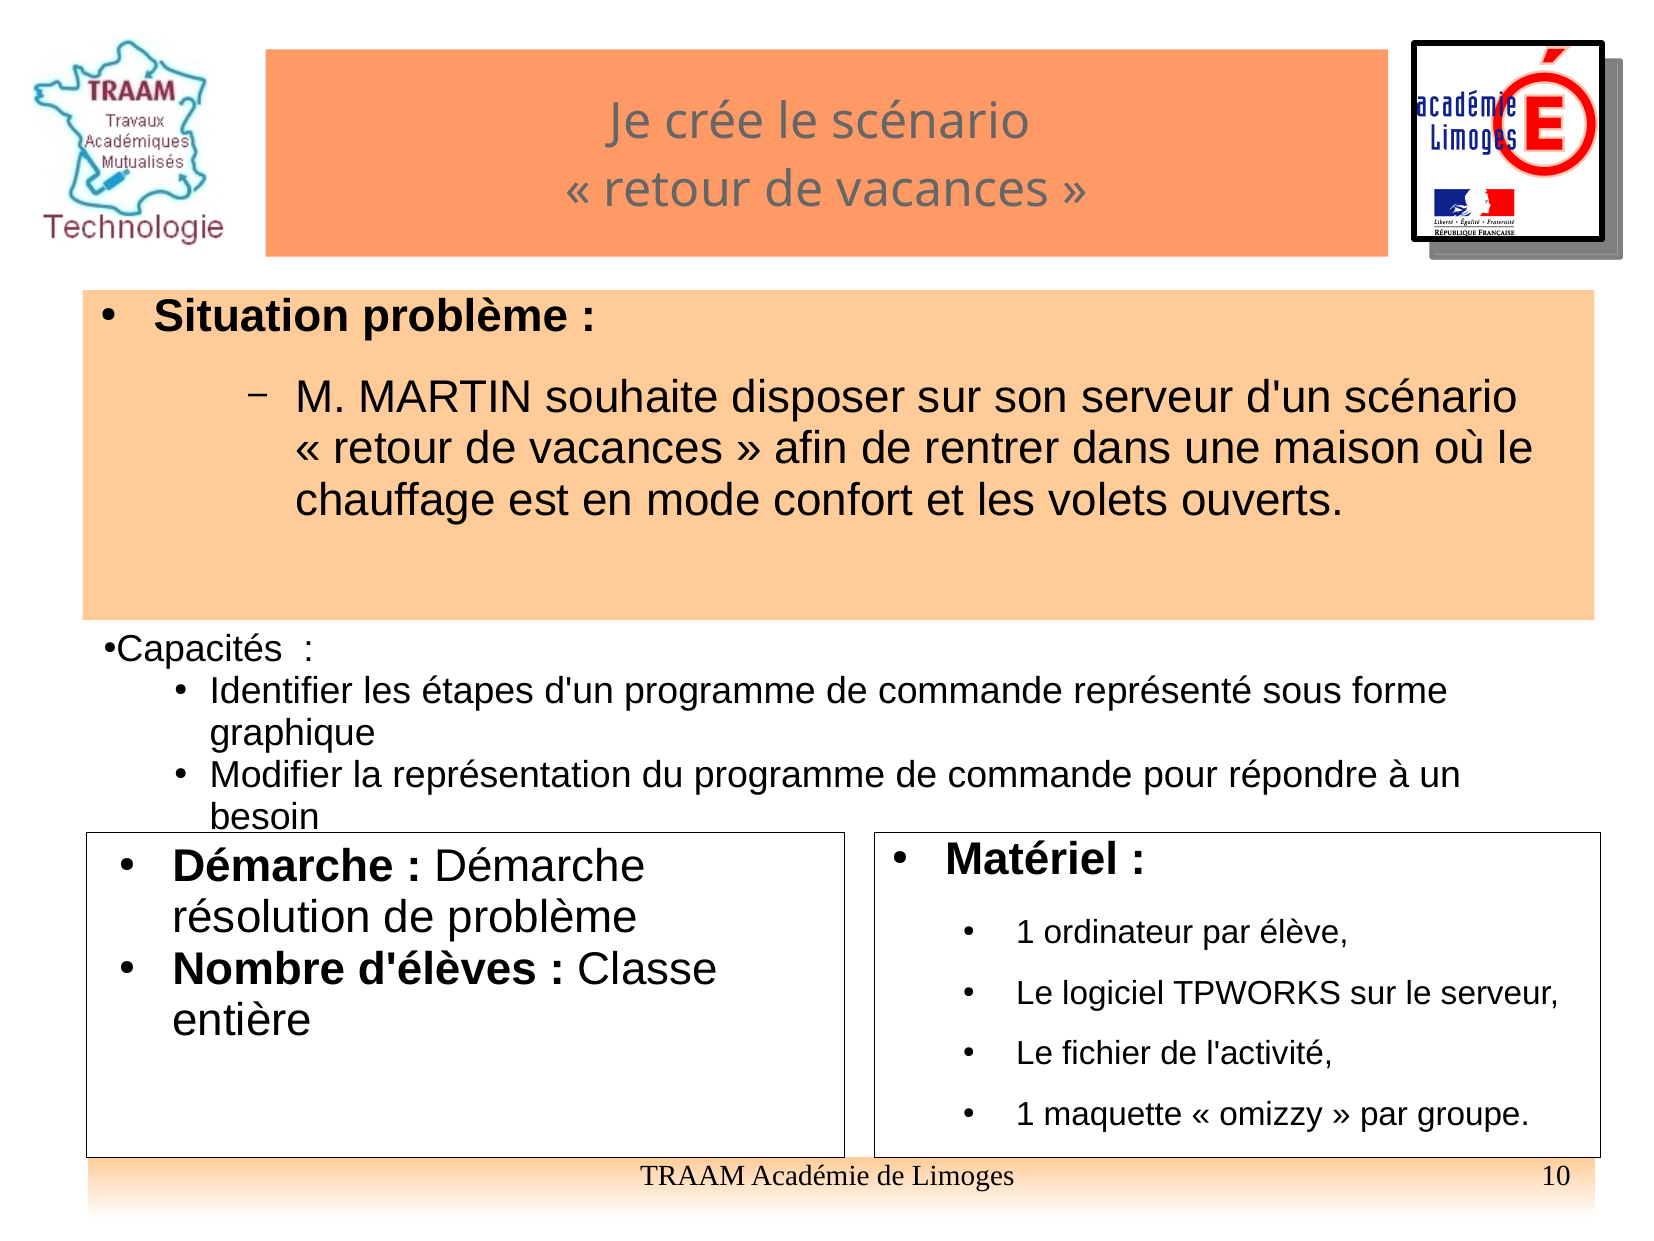

# Je crée le scénario « retour de vacances »
Situation problème :
M. MARTIN souhaite disposer sur son serveur d'un scénario « retour de vacances » afin de rentrer dans une maison où le chauffage est en mode confort et les volets ouverts.
Capacités :
Identifier les étapes d'un programme de commande représenté sous forme graphique
Modifier la représentation du programme de commande pour répondre à un besoin
Démarche : Démarche résolution de problème
Nombre d'élèves : Classe entière
Matériel :
1 ordinateur par élève,
Le logiciel TPWORKS sur le serveur,
Le fichier de l'activité,
1 maquette « omizzy » par groupe.
TRAAM Académie de Limoges
10